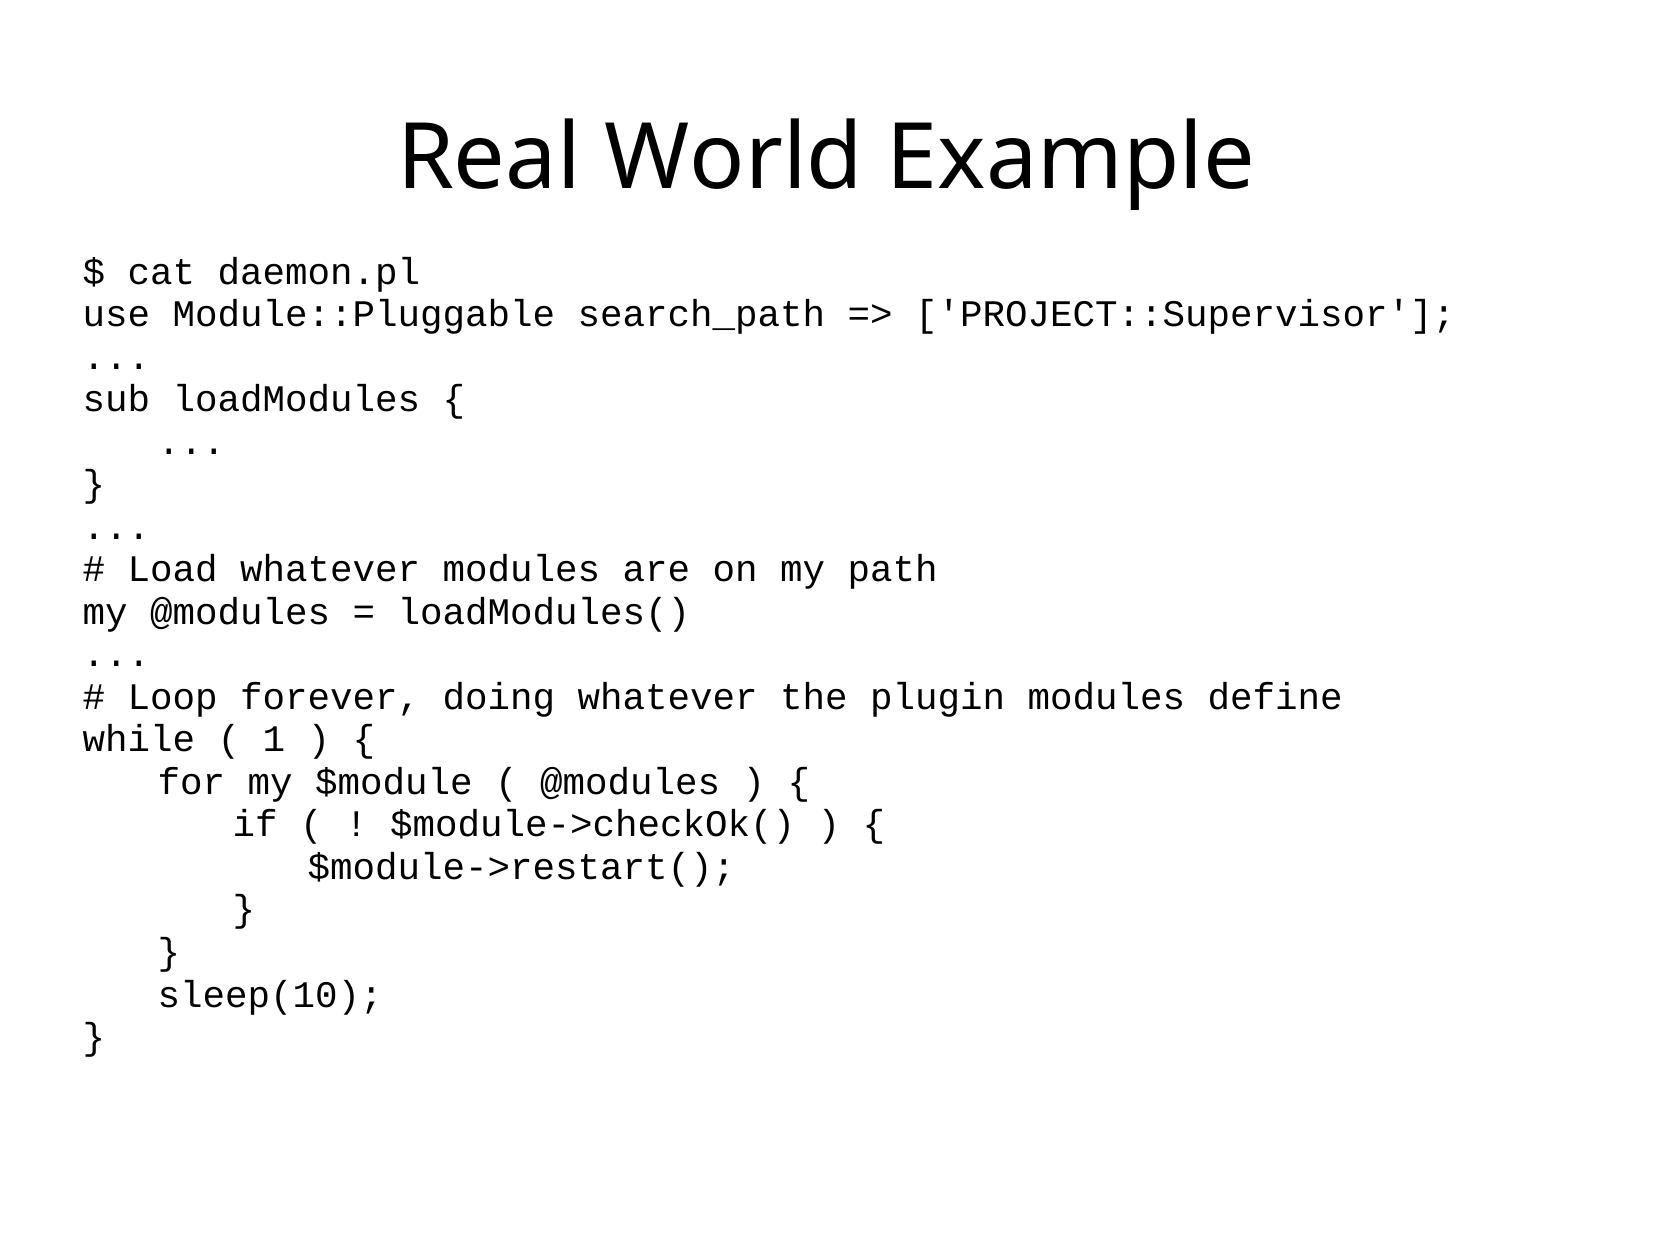

# Real World Example
$ cat daemon.pl
use Module::Pluggable search_path => ['PROJECT::Supervisor'];
...
sub loadModules {
	...
}
...
# Load whatever modules are on my path
my @modules = loadModules()
...
# Loop forever, doing whatever the plugin modules define
while ( 1 ) {
	for my $module ( @modules ) {
		if ( ! $module->checkOk() ) {
			$module->restart();
		}
	}
	sleep(10);
}